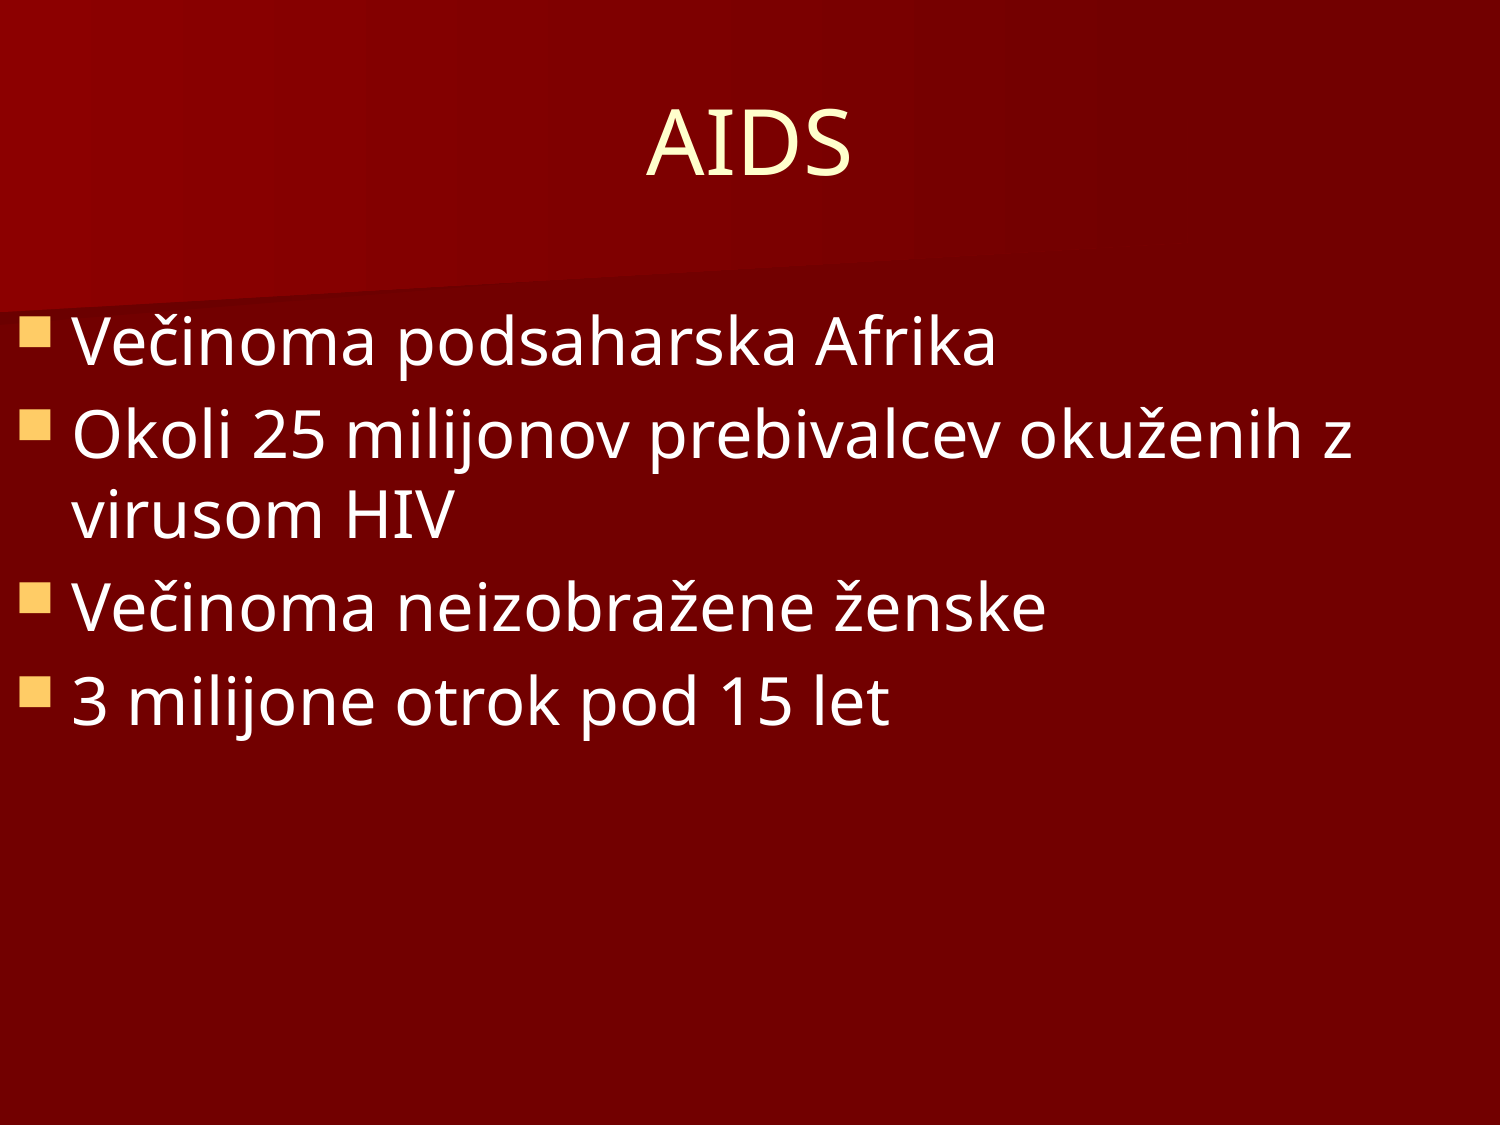

# AIDS
Večinoma podsaharska Afrika
Okoli 25 milijonov prebivalcev okuženih z virusom HIV
Večinoma neizobražene ženske
3 milijone otrok pod 15 let